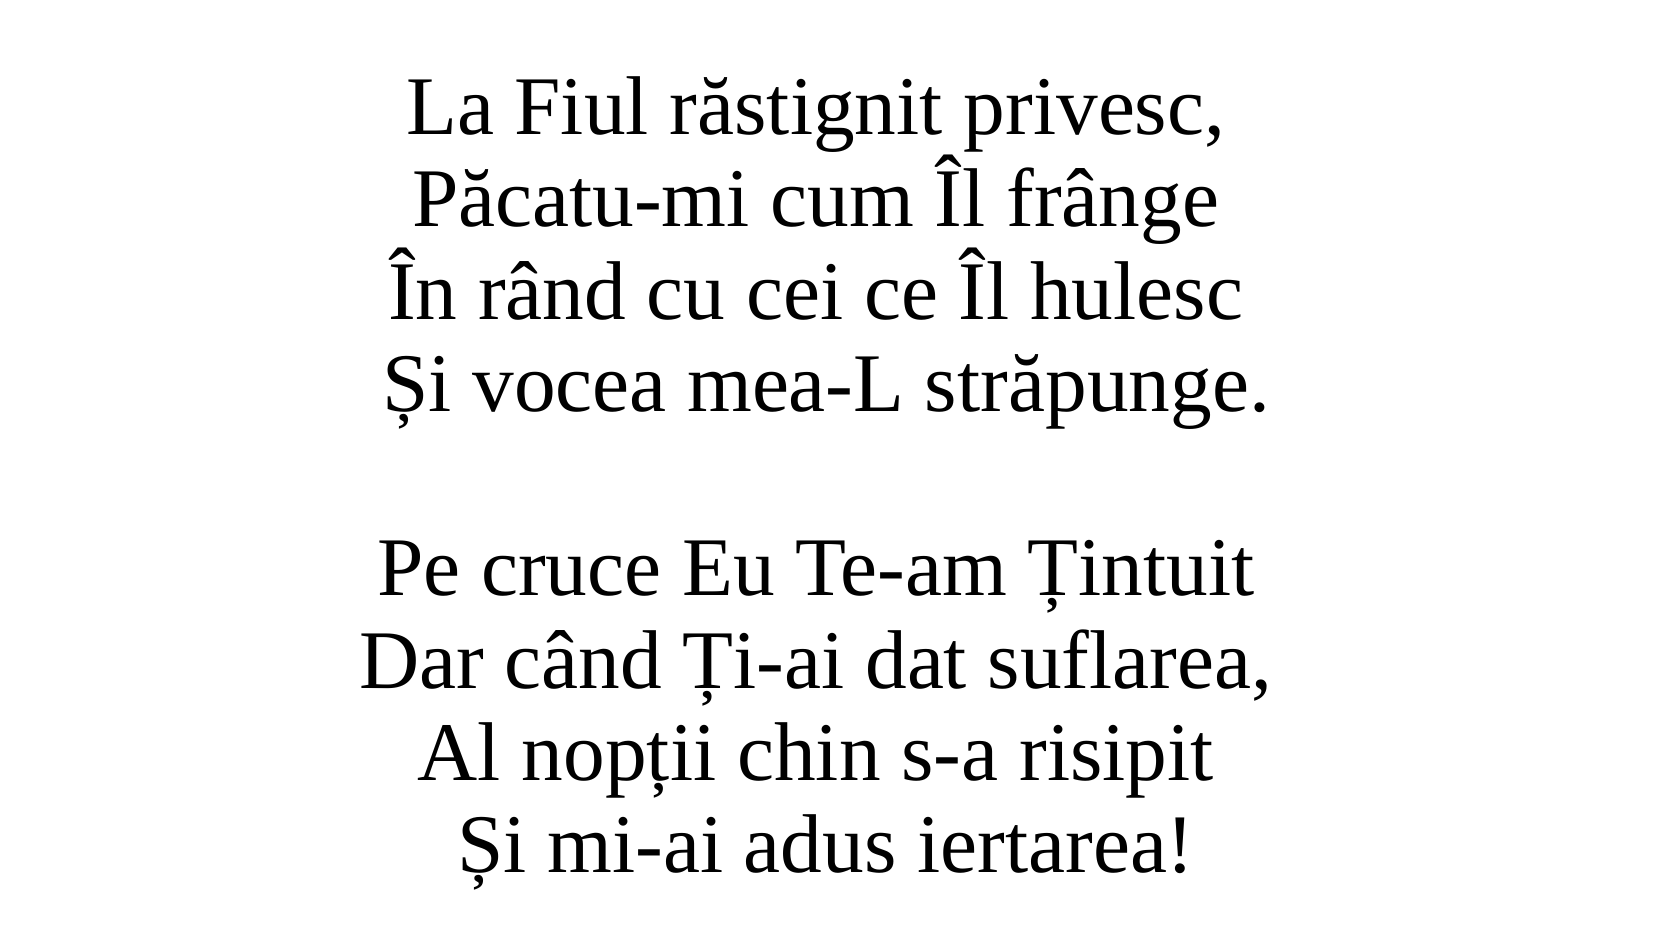

# La Fiul răstignit privesc,
Păcatu-mi cum Îl frânge 
În rând cu cei ce Îl hulesc
Și vocea mea-L străpunge.
Pe cruce Eu Te-am Țintuit
Dar când Ți-ai dat suflarea, 
Al nopții chin s-a risipit
Și mi-ai adus iertarea!